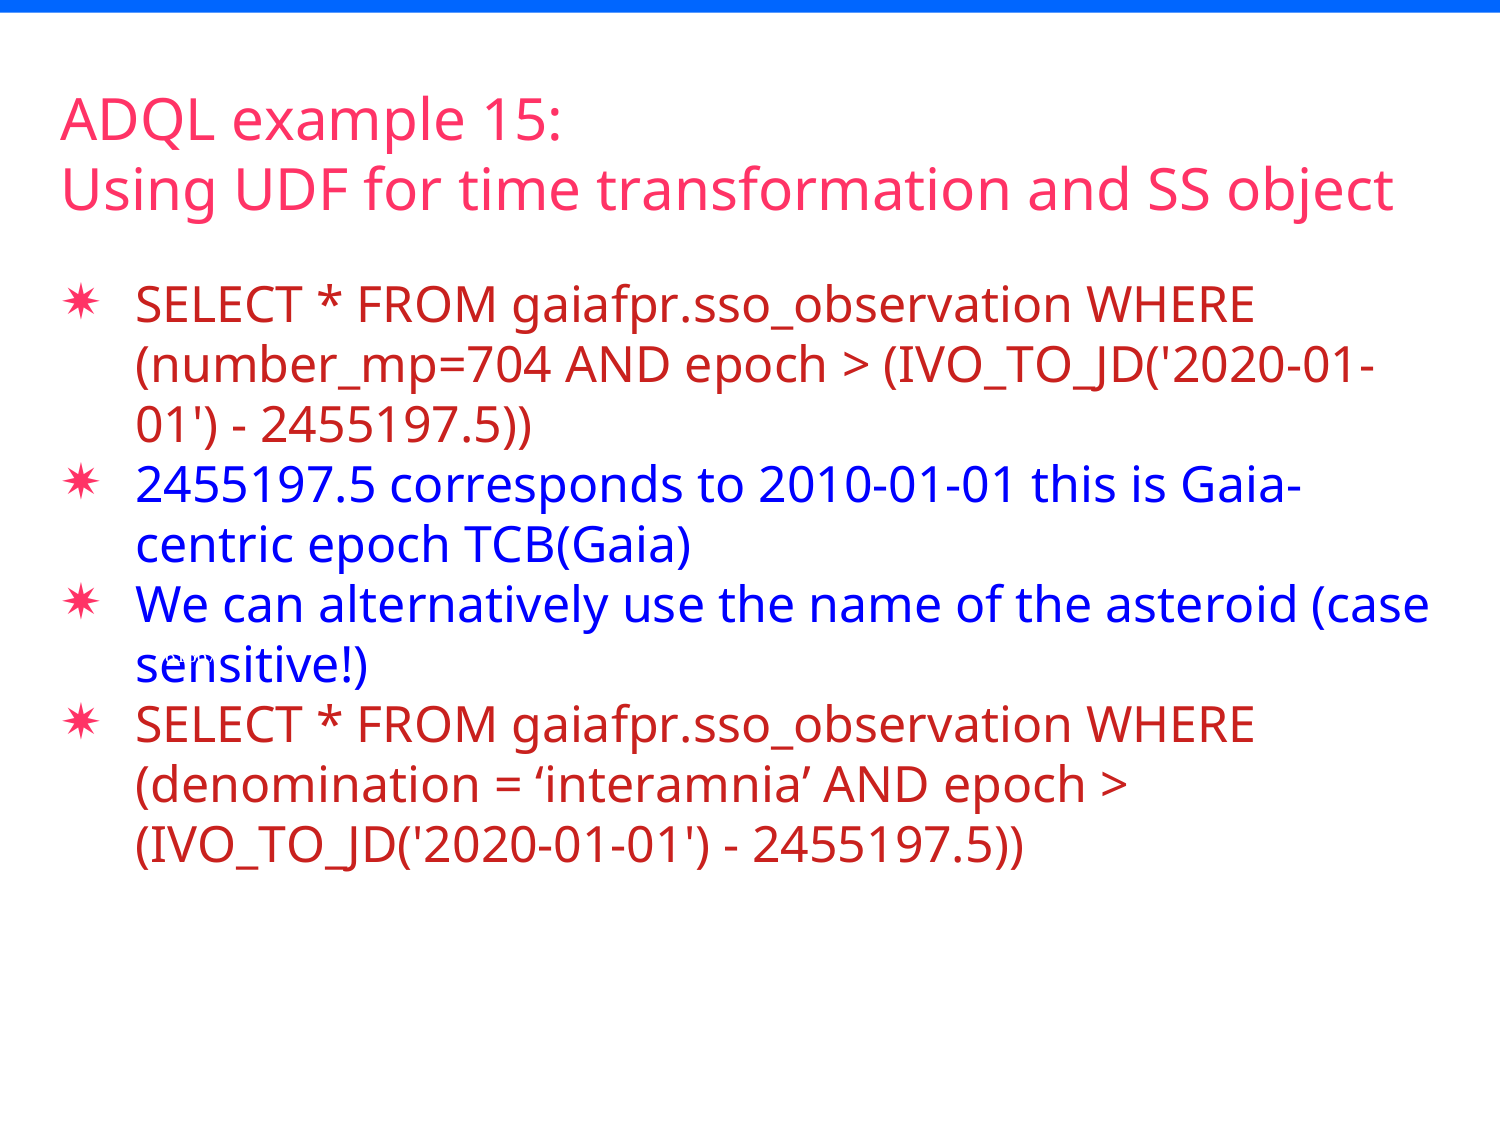

ADQL example 15:
Using UDF for time transformation and SS object
SELECT * FROM gaiafpr.sso_observation WHERE (number_mp=704 AND epoch > (IVO_TO_JD('2020-01-01') - 2455197.5))
2455197.5 corresponds to 2010-01-01 this is Gaia-centric epoch TCB(Gaia)
We can alternatively use the name of the asteroid (case sensitive!)
SELECT * FROM gaiafpr.sso_observation WHERE (denomination = ‘interamnia’ AND epoch > (IVO_TO_JD('2020-01-01') - 2455197.5))
81867
47